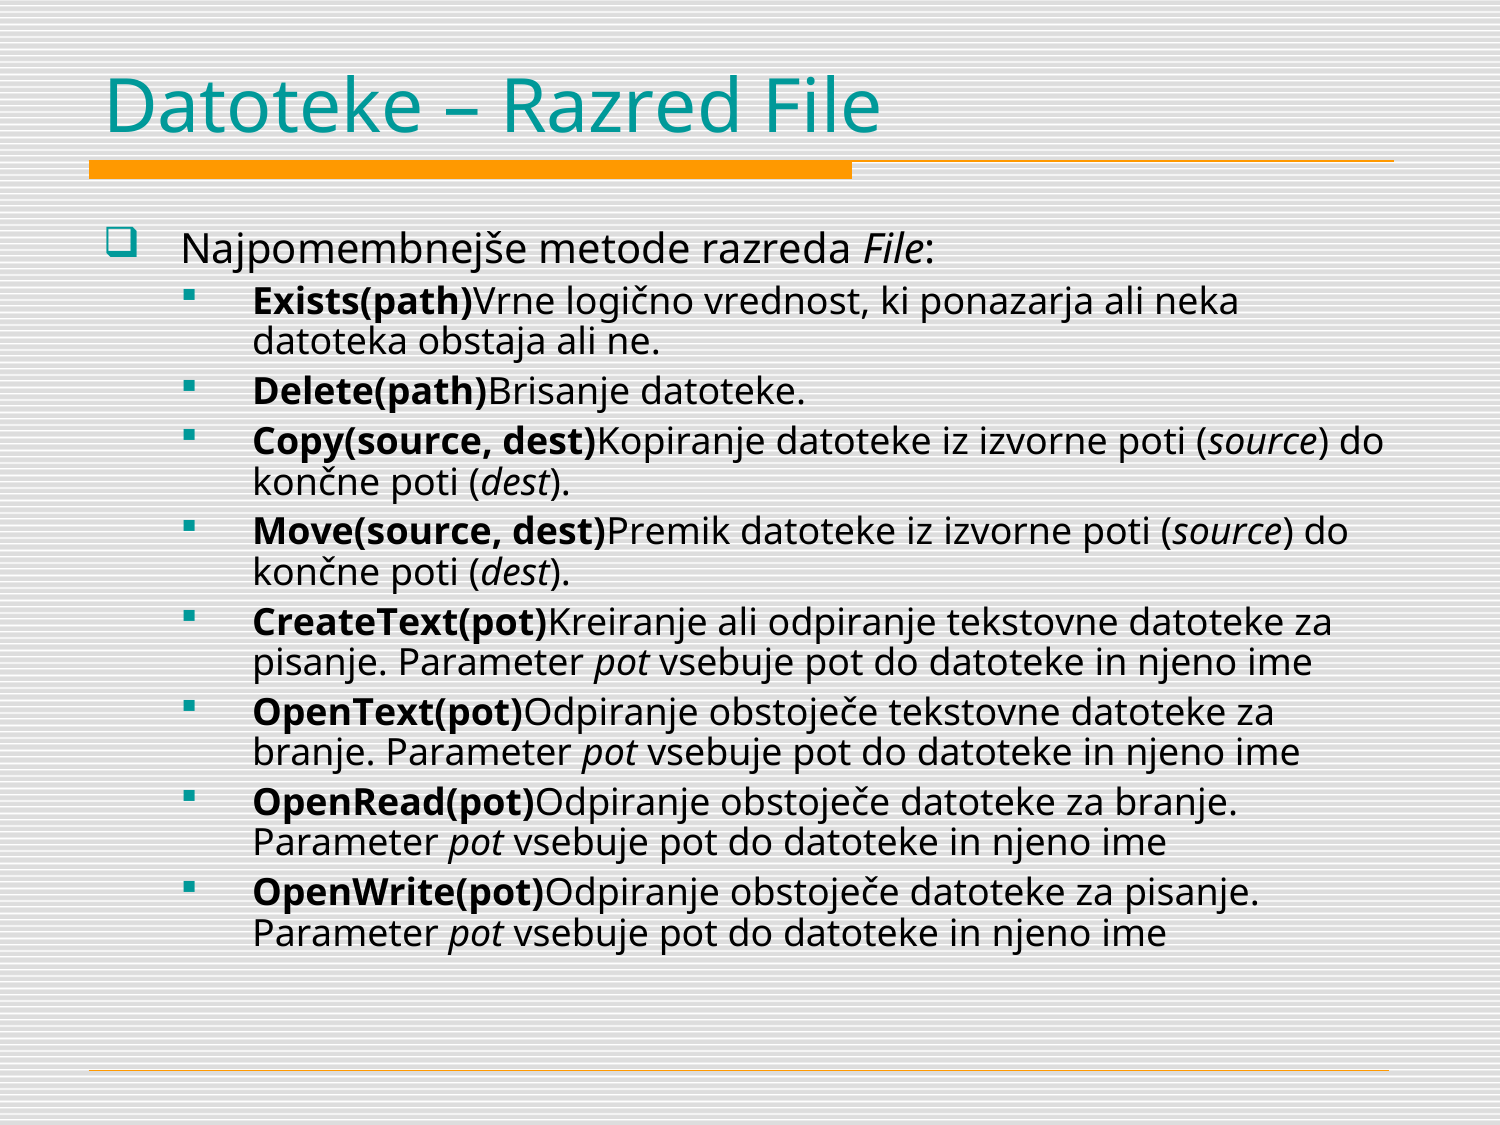

# Datoteke – Razred File
Najpomembnejše metode razreda File:
Exists(path)Vrne logično vrednost, ki ponazarja ali neka datoteka obstaja ali ne.
Delete(path)Brisanje datoteke.
Copy(source, dest)Kopiranje datoteke iz izvorne poti (source) do končne poti (dest).
Move(source, dest)Premik datoteke iz izvorne poti (source) do končne poti (dest).
CreateText(pot)Kreiranje ali odpiranje tekstovne datoteke za pisanje. Parameter pot vsebuje pot do datoteke in njeno ime
OpenText(pot)Odpiranje obstoječe tekstovne datoteke za branje. Parameter pot vsebuje pot do datoteke in njeno ime
OpenRead(pot)Odpiranje obstoječe datoteke za branje. Parameter pot vsebuje pot do datoteke in njeno ime
OpenWrite(pot)Odpiranje obstoječe datoteke za pisanje. Parameter pot vsebuje pot do datoteke in njeno ime